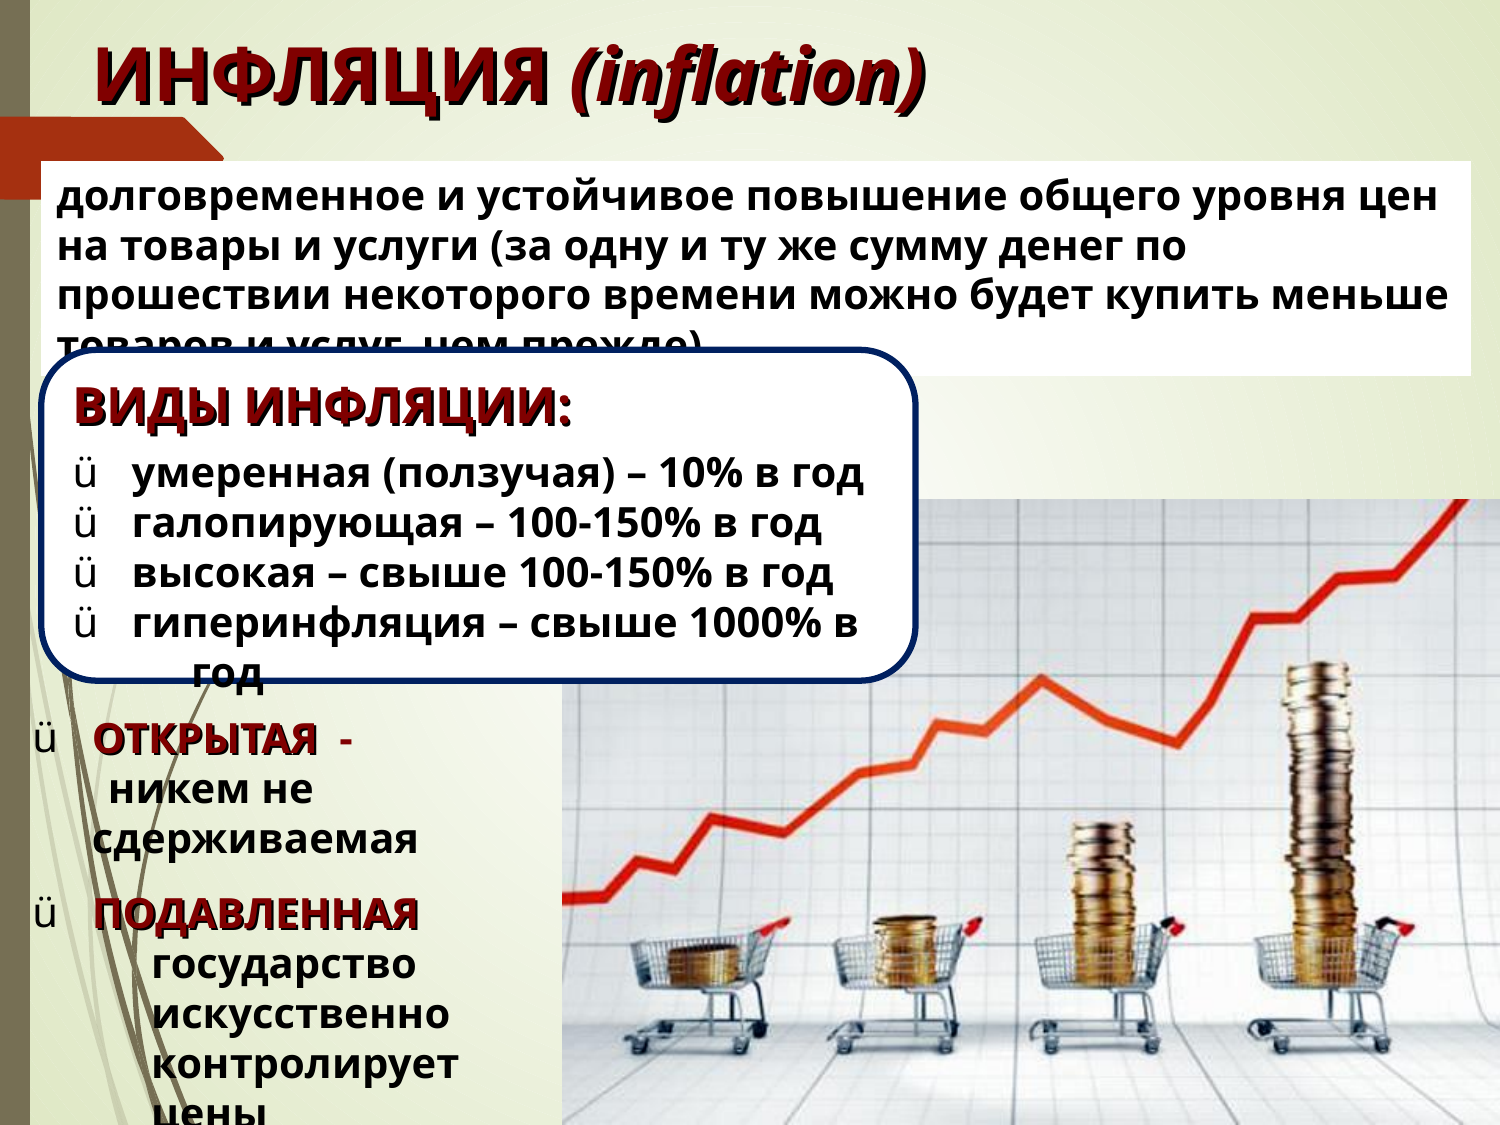

# ИНФЛЯЦИЯ (inflation)
долговременное и устойчивое повышение общего уровня цен на товары и услуги (за одну и ту же сумму денег по прошествии некоторого времени можно будет купить меньше товаров и услуг, чем прежде).
Можно ли для повышения пенсий и зарплат напечатать много денег?
ВИДЫ ИНФЛЯЦИИ:
умеренная (ползучая) – 10% в год
галопирующая – 100-150% в год
высокая – свыше 100-150% в год
гиперинфляция – свыше 1000% в год
ОТКРЫТАЯ -
 никем не сдерживаемая
ПОДАВЛЕННАЯ государство искусственно контролирует цены